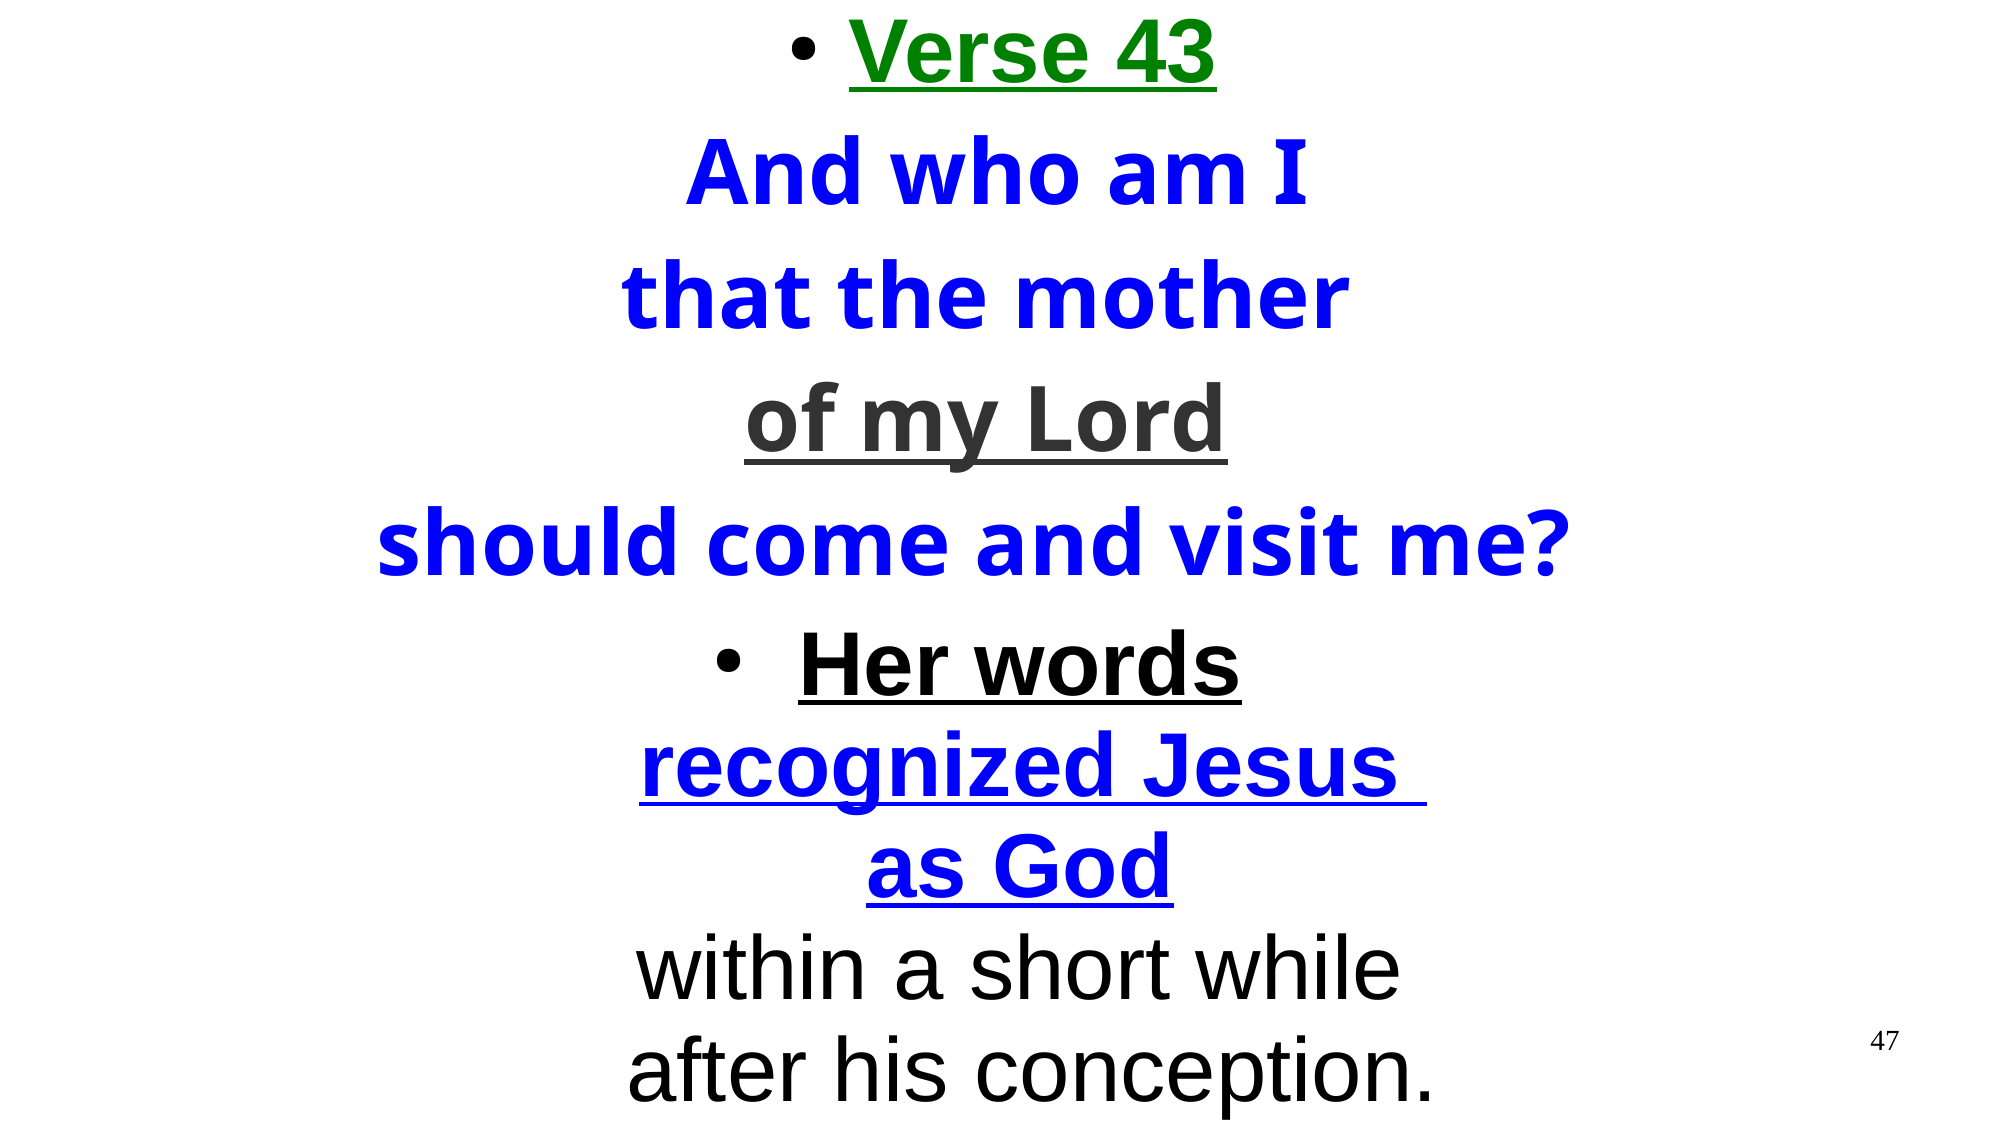

# Verse 43
 And who am I
that the mother
of my Lord
should come and visit me?
 Her words
recognized Jesus
as God
within a short while
after his conception.
47